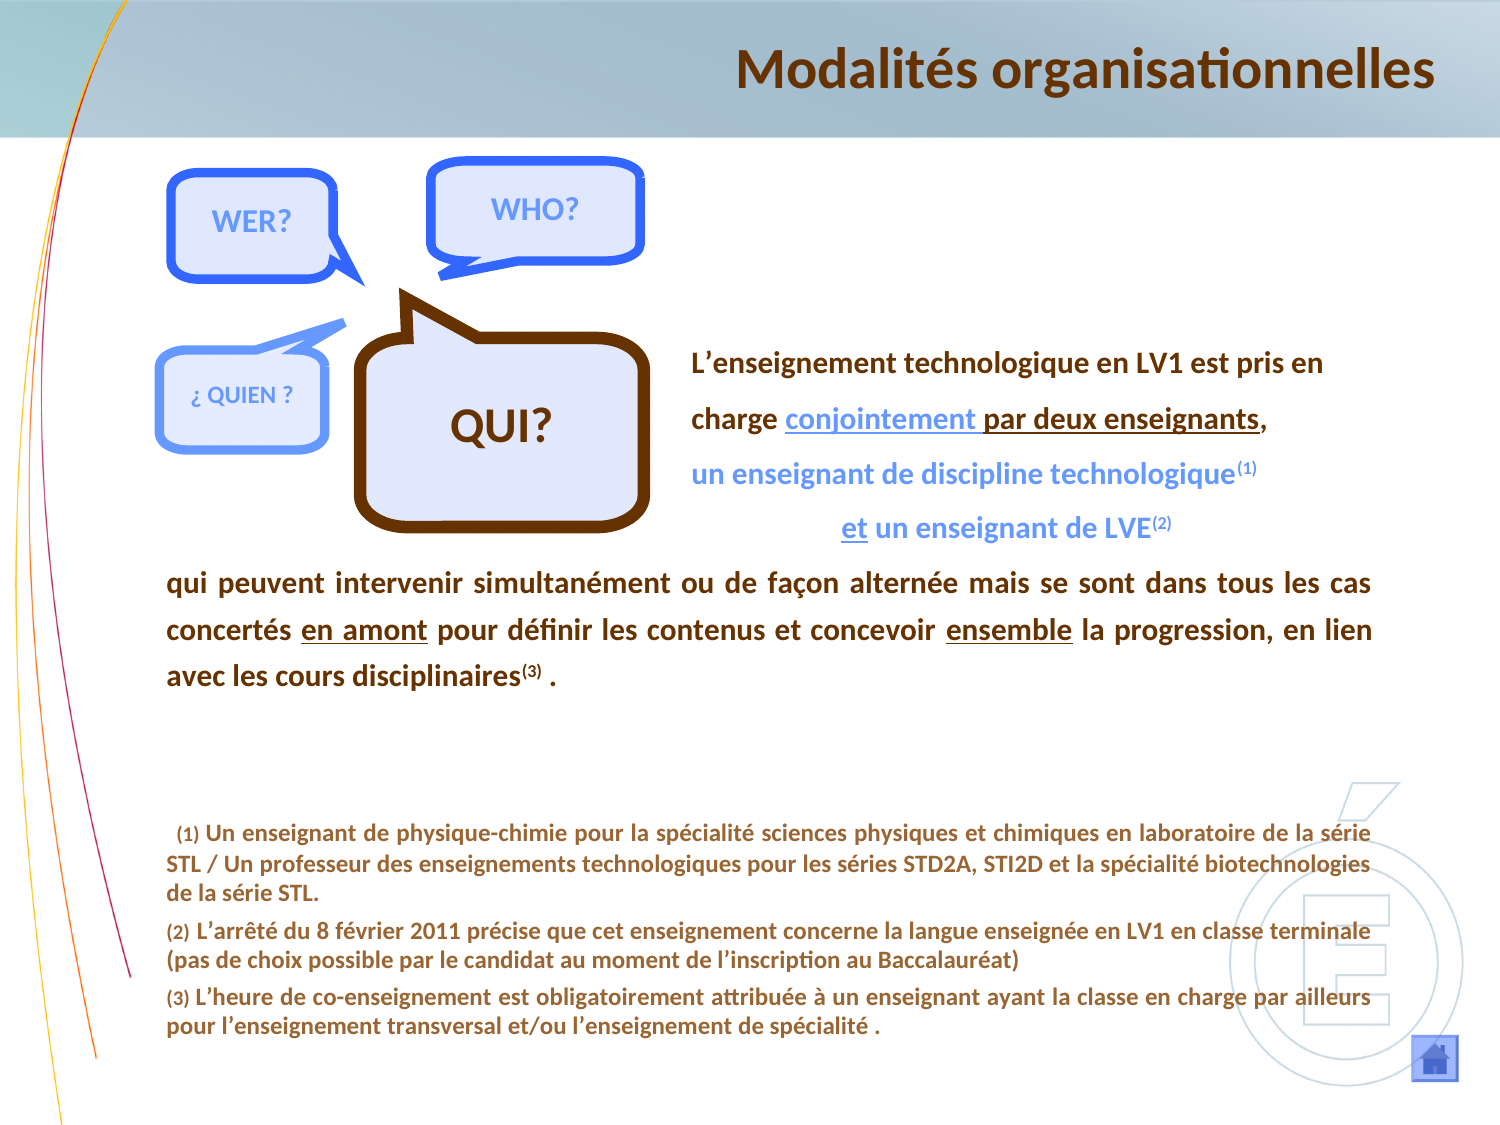

# Modalités organisationnelles
WHO?
WER?
 	 	L’enseignement technologique en LV1 est pris en
					charge conjointement par deux enseignants,
					un enseignant de discipline technologique(1)
 				 		et un enseignant de LVE(2)
	qui peuvent intervenir simultanément ou de façon alternée mais se sont dans tous les cas concertés en amont pour définir les contenus et concevoir ensemble la progression, en lien avec les cours disciplinaires(3) .
 (1) Un enseignant de physique-chimie pour la spécialité sciences physiques et chimiques en laboratoire de la série STL / Un professeur des enseignements technologiques pour les séries STD2A, STI2D et la spécialité biotechnologies de la série STL.
	(2) L’arrêté du 8 février 2011 précise que cet enseignement concerne la langue enseignée en LV1 en classe terminale (pas de choix possible par le candidat au moment de l’inscription au Baccalauréat)
	(3) L’heure de co-enseignement est obligatoirement attribuée à un enseignant ayant la classe en charge par ailleurs pour l’enseignement transversal et/ou l’enseignement de spécialité .
QUI?
¿ QUIEN ?